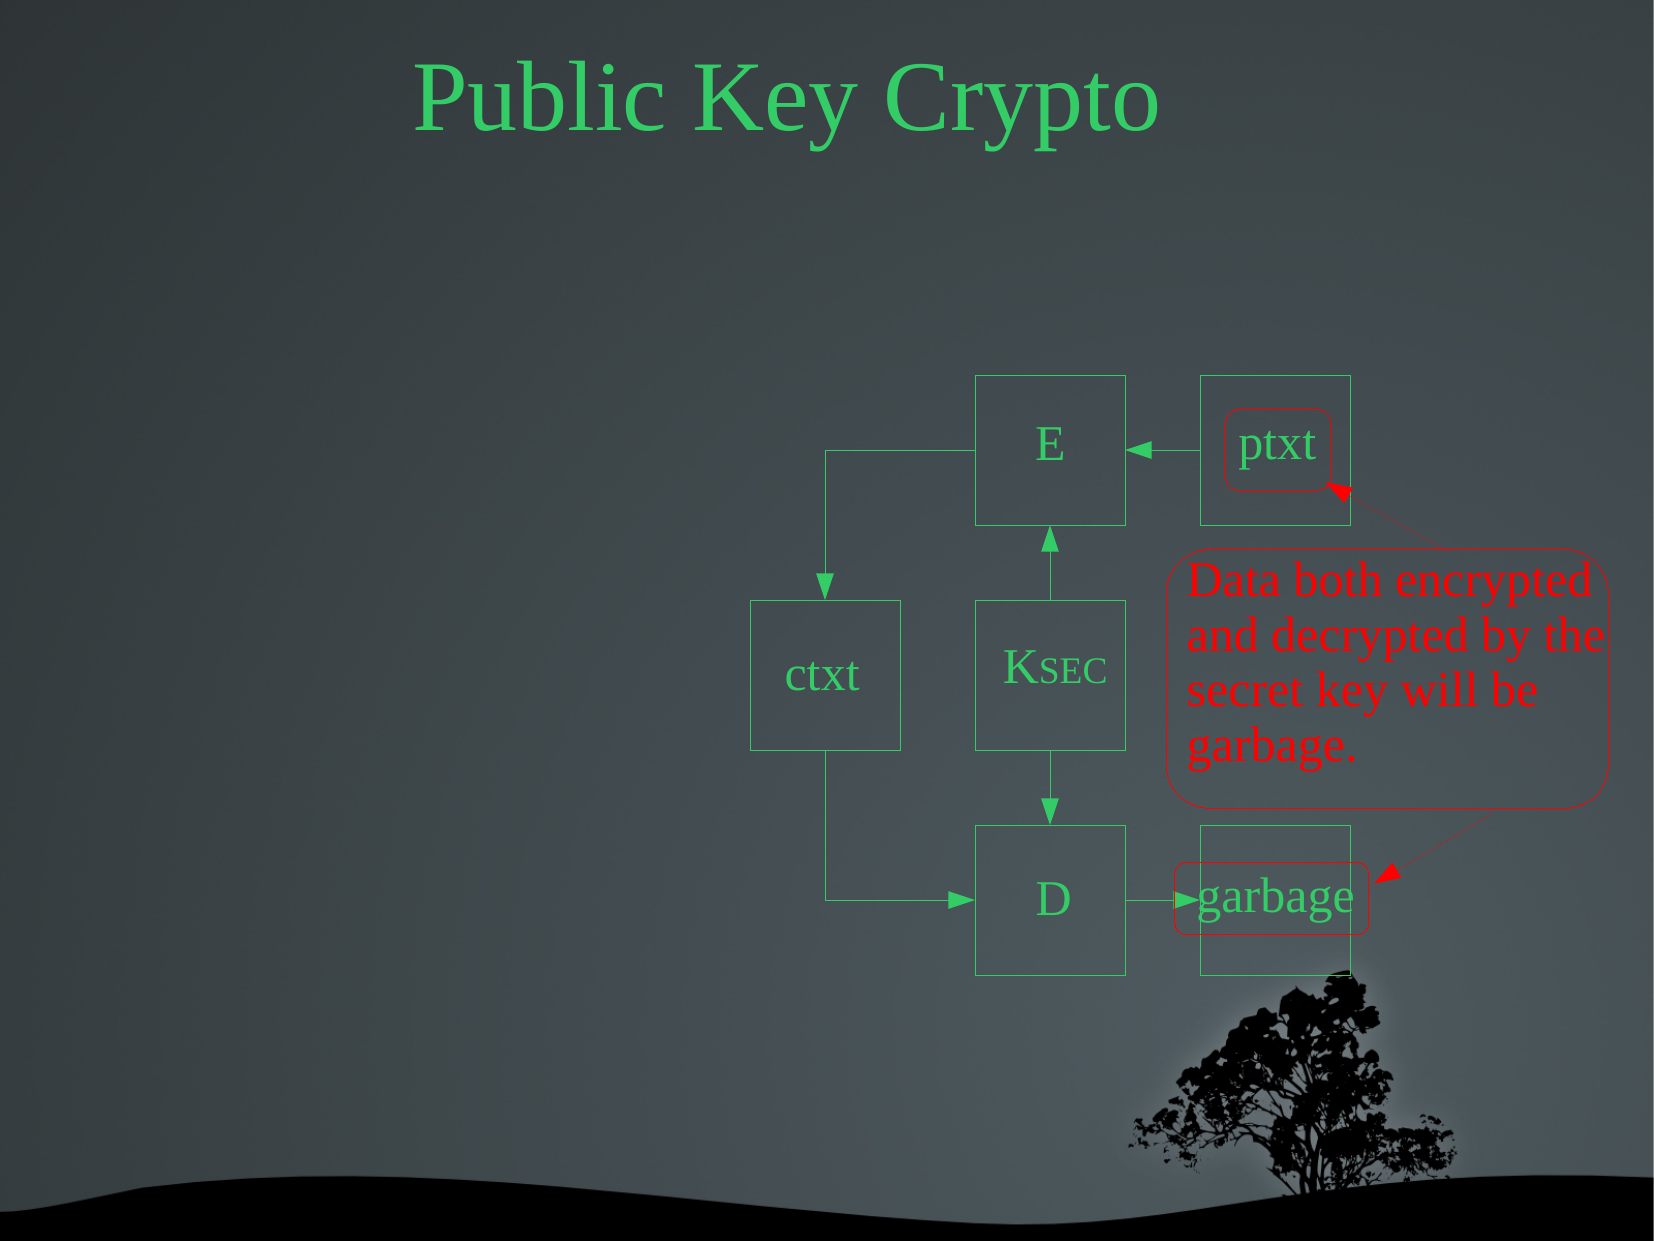

Public Key Crypto
ptxt
E
Data both encrypted
and decrypted by the
secret key will be
garbage.
KSEC
ctxt
garbage
D